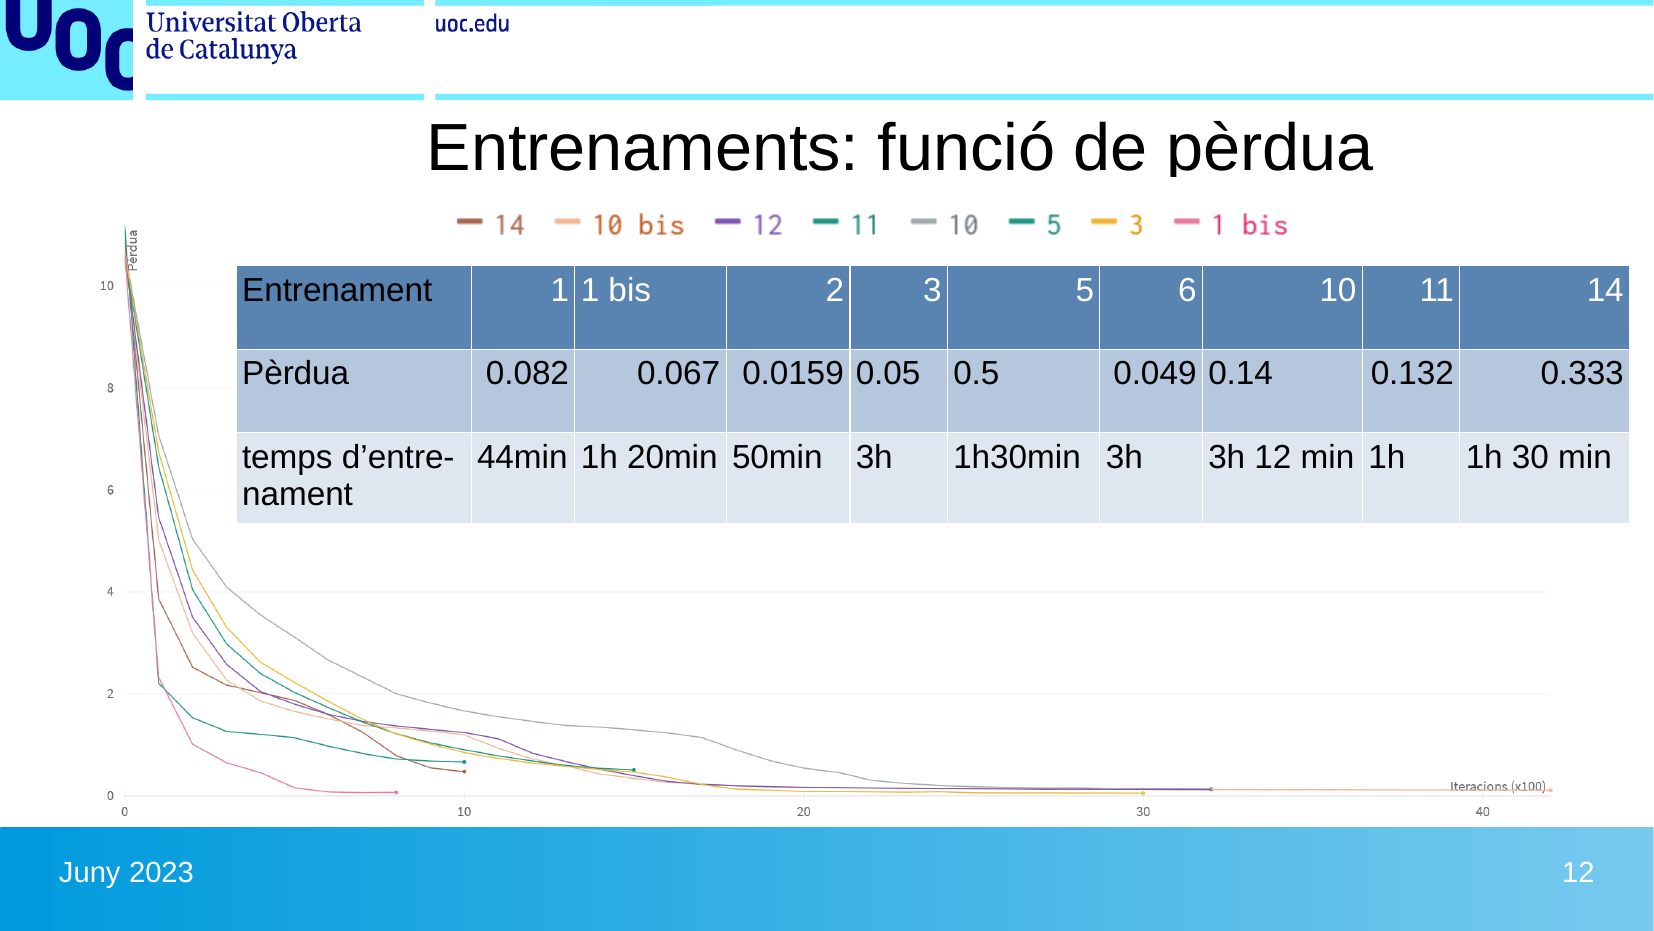

# Entrenaments: funció de pèrdua
| Entrenament | 1 | 1 bis | 2 | 3 | 5 | 6 | 10 | 11 | 14 |
| --- | --- | --- | --- | --- | --- | --- | --- | --- | --- |
| Pèrdua | 0.082 | 0.067 | 0.0159 | 0.05 | 0.5 | 0.049 | 0.14 | 0.132 | 0.333 |
| temps d’entre-nament | 44min | 1h 20min | 50min | 3h | 1h30min | 3h | 3h 12 min | 1h | 1h 30 min |
12